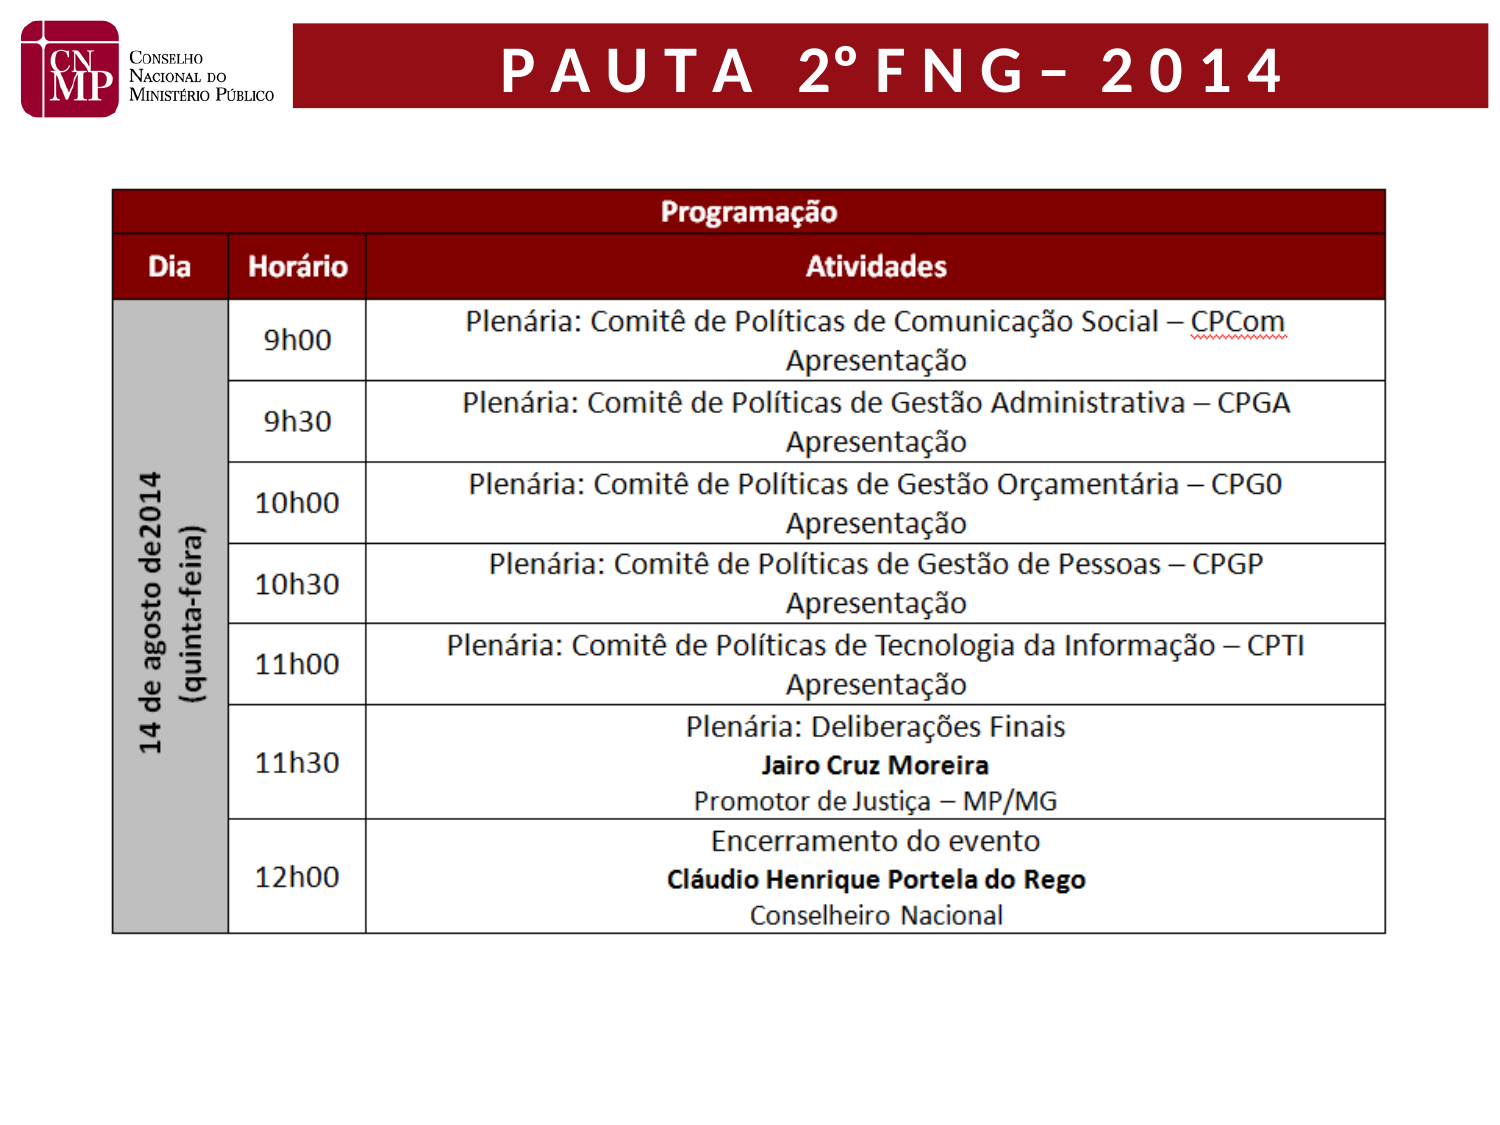

P A U T A 2º F N G – 2 0 1 4